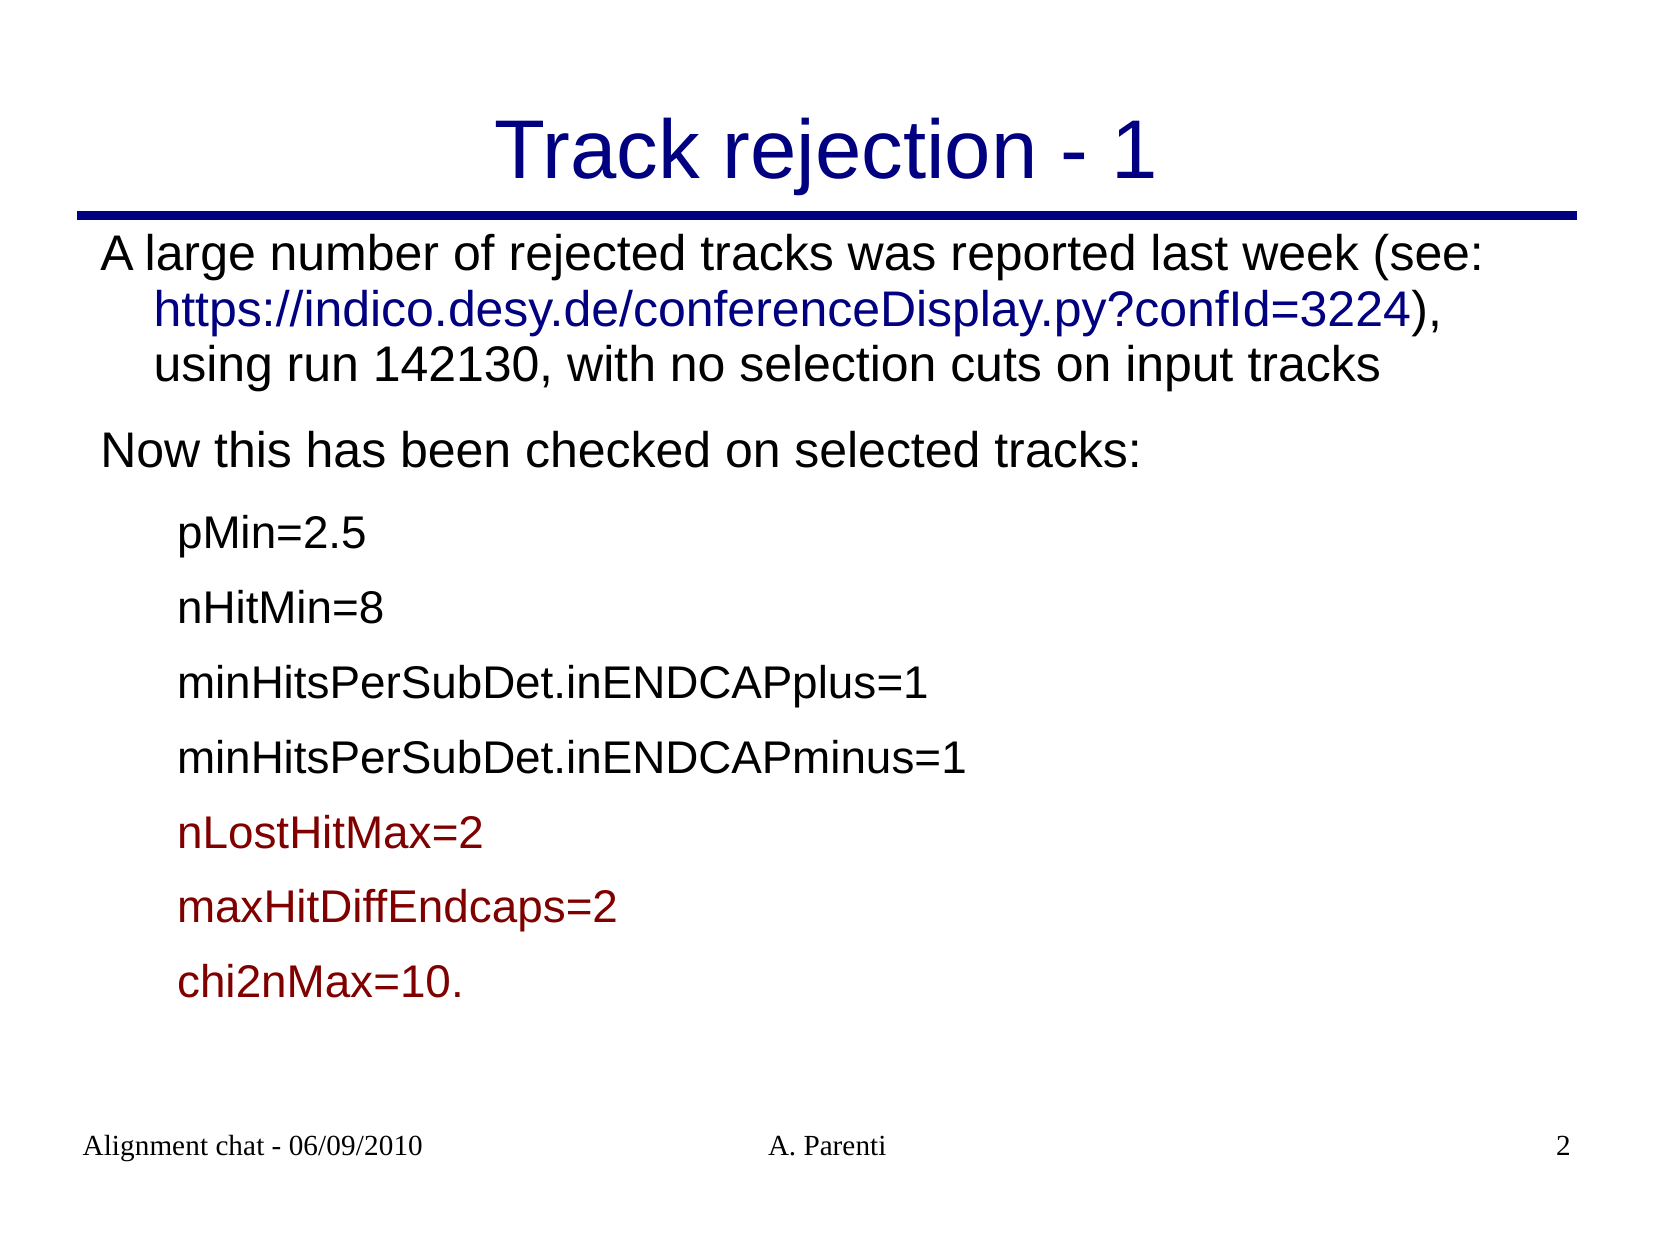

# Track rejection - 1
A large number of rejected tracks was reported last week (see: https://indico.desy.de/conferenceDisplay.py?confId=3224), using run 142130, with no selection cuts on input tracks
Now this has been checked on selected tracks:
pMin=2.5
nHitMin=8
minHitsPerSubDet.inENDCAPplus=1
minHitsPerSubDet.inENDCAPminus=1
nLostHitMax=2
maxHitDiffEndcaps=2
chi2nMax=10.
2